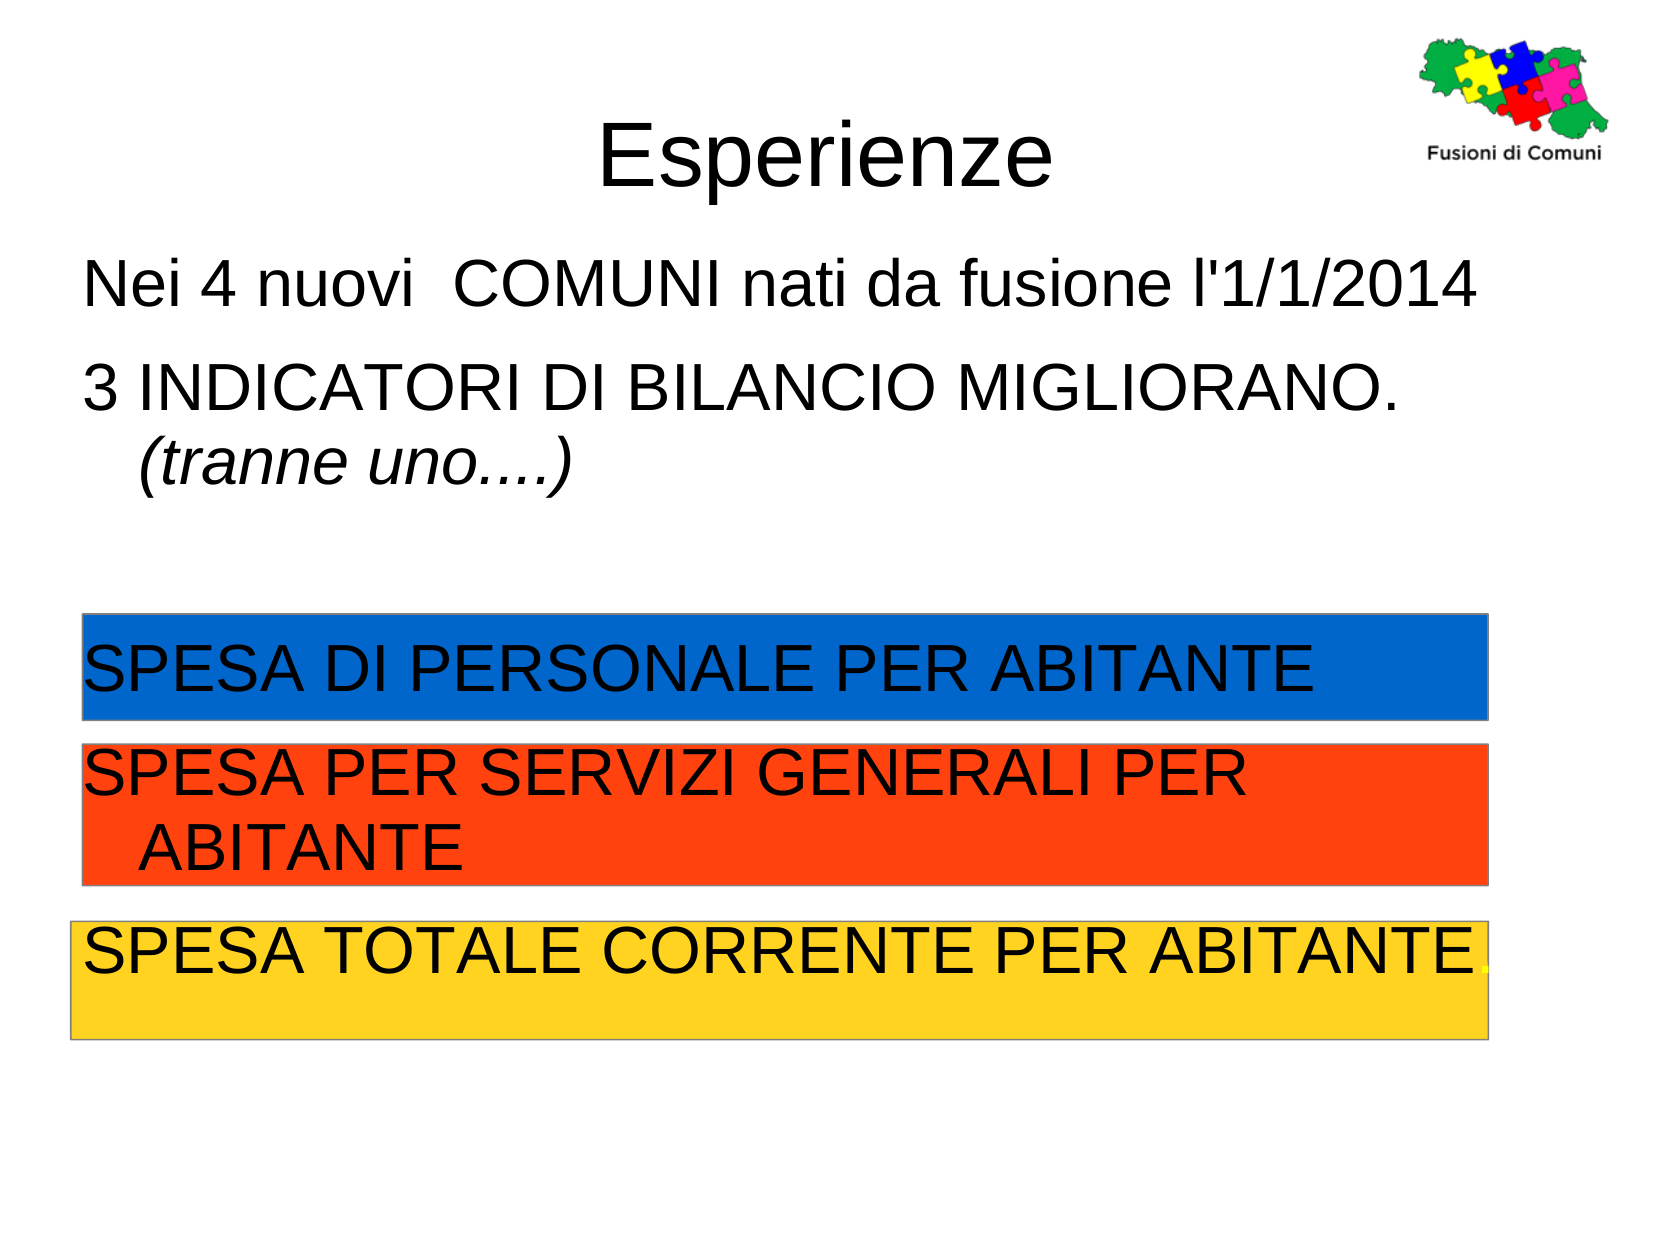

# Esperienze
Nei 4 nuovi COMUNI nati da fusione l'1/1/2014
3 INDICATORI DI BILANCIO MIGLIORANO. (tranne uno....)
SPESA DI PERSONALE PER ABITANTE
SPESA PER SERVIZI GENERALI PER ABITANTE
SPESA TOTALE CORRENTE PER ABITANTE.